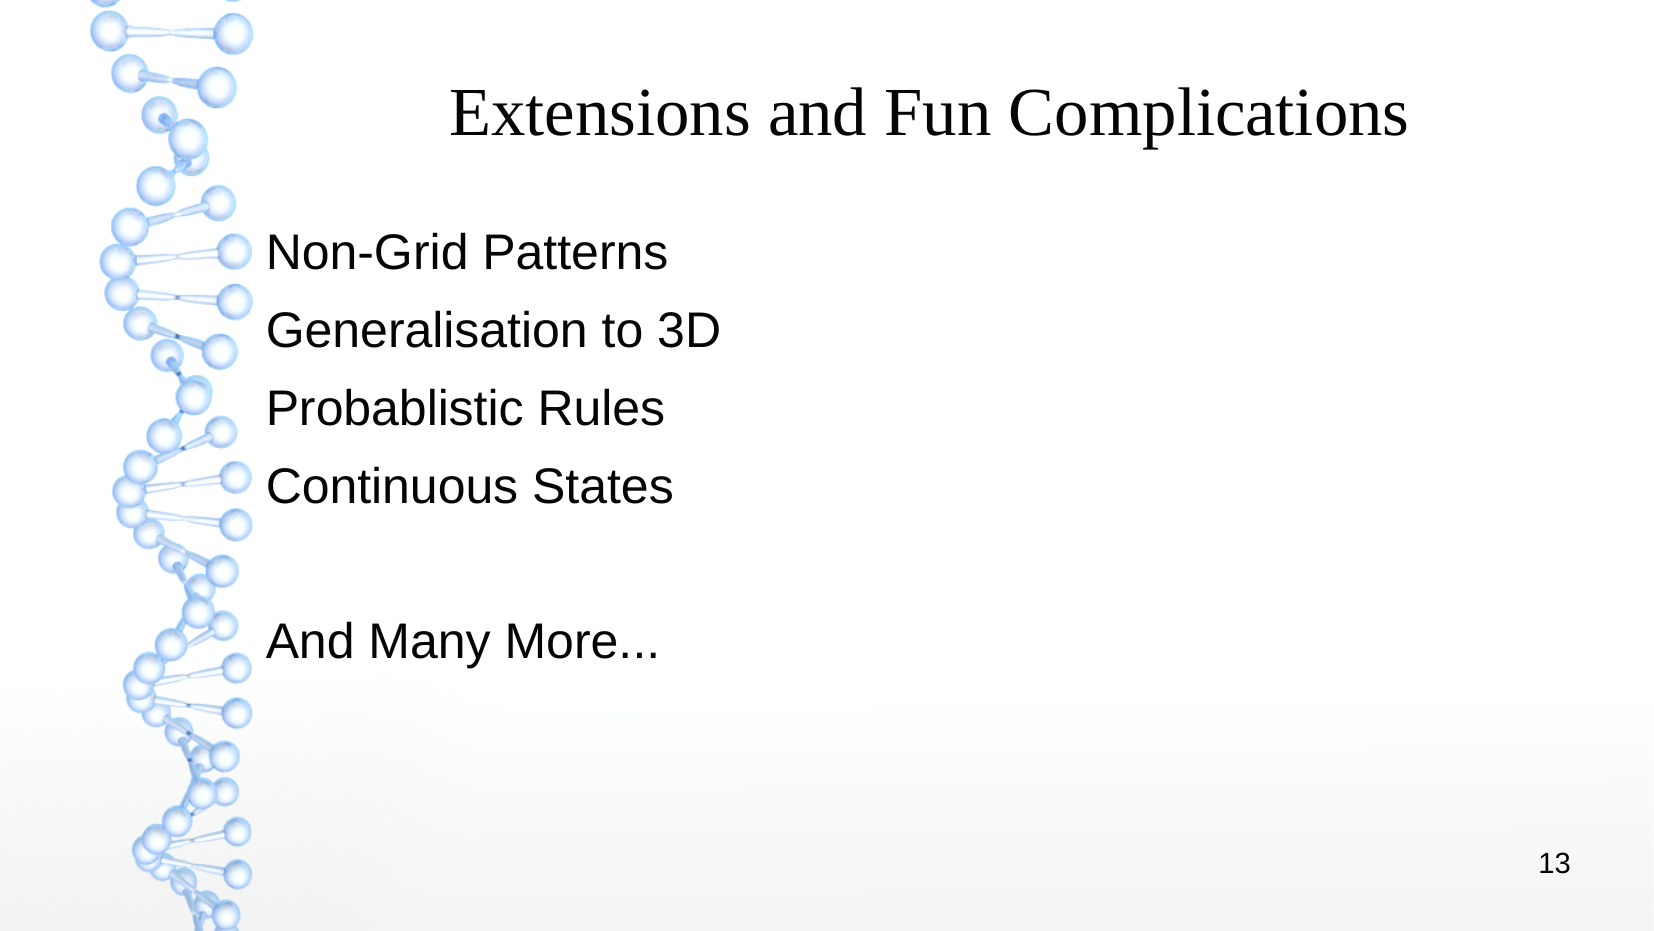

# Extensions and Fun Complications
Non-Grid Patterns
Generalisation to 3D
Probablistic Rules
Continuous States
And Many More...
13